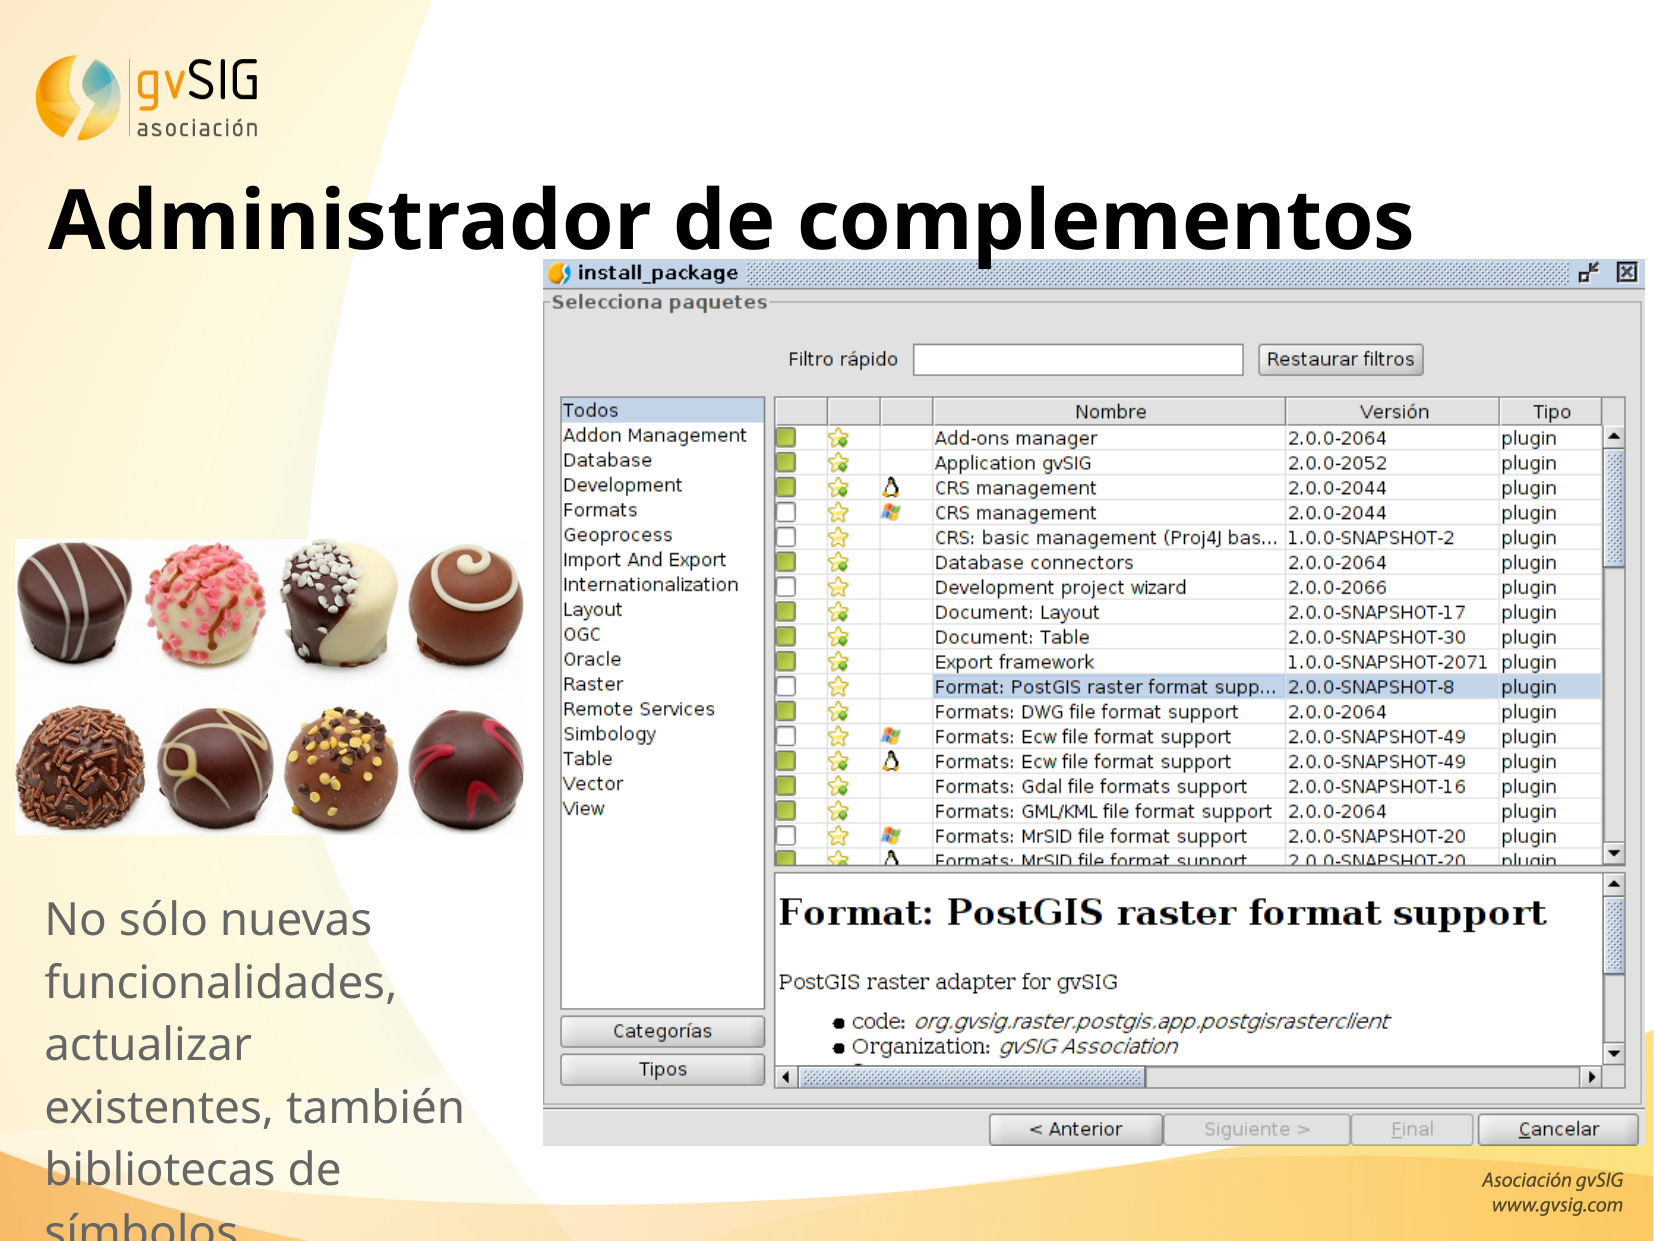

# Administrador de complementos
No sólo nuevas funcionalidades, actualizar existentes, también bibliotecas de símbolos...